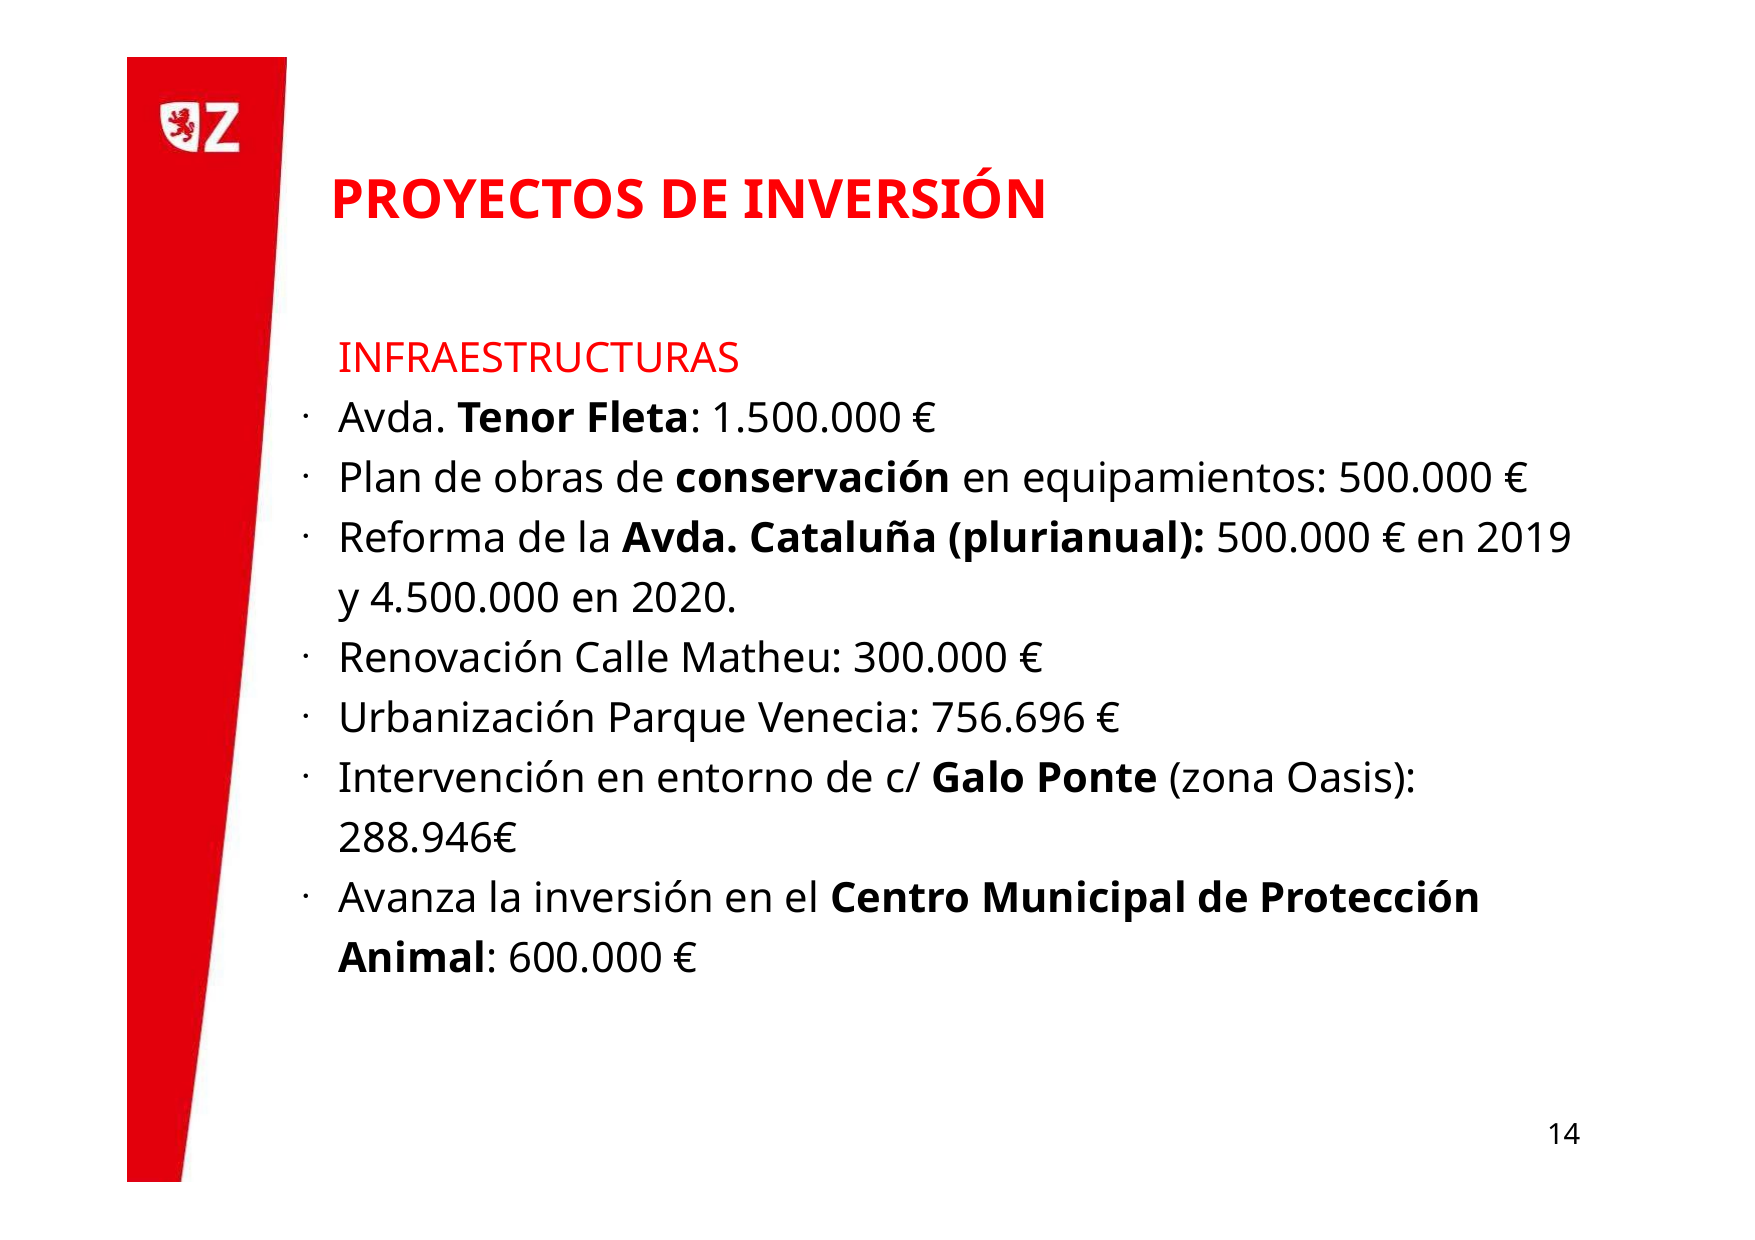

PROYECTOS DE INVERSIÓN
INFRAESTRUCTURAS
Avda. Tenor Fleta: 1.500.000 €
Plan de obras de conservación en equipamientos: 500.000 €
Reforma de la Avda. Cataluña (plurianual): 500.000 € en 2019 y 4.500.000 en 2020.
Renovación Calle Matheu: 300.000 €
Urbanización Parque Venecia: 756.696 €
Intervención en entorno de c/ Galo Ponte (zona Oasis): 288.946€
Avanza la inversión en el Centro Municipal de Protección Animal: 600.000 €